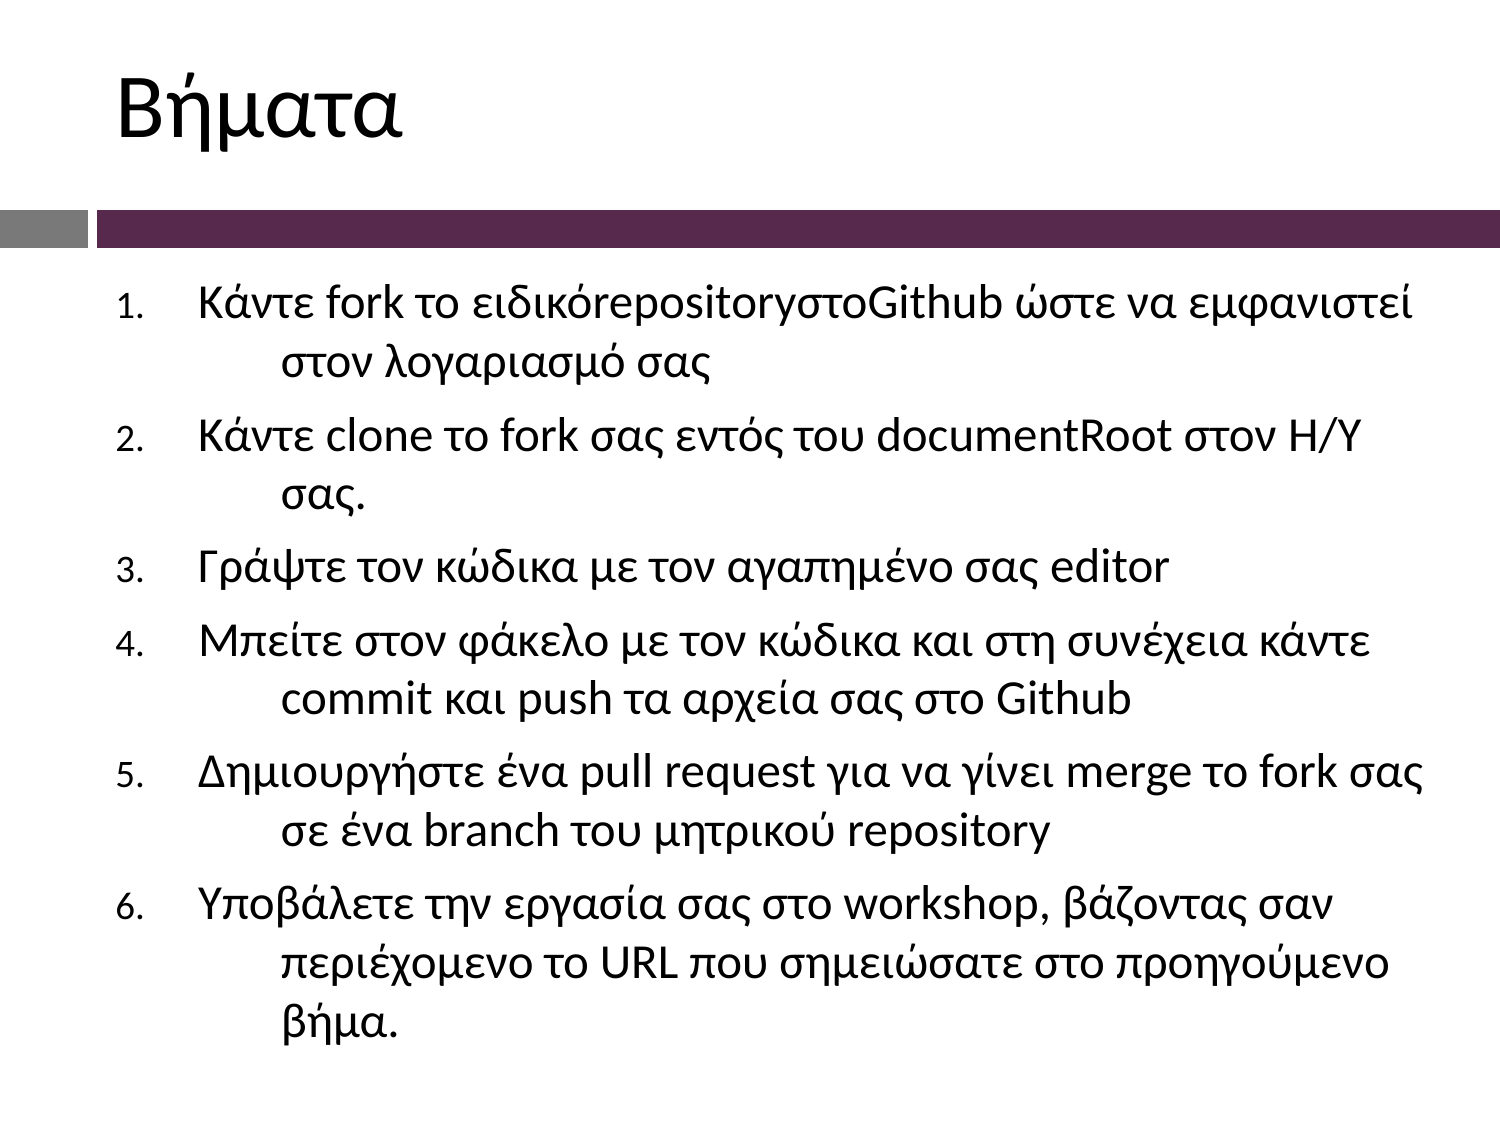

# Βήματα
Κάντε fork το ειδικόrepositoryστοGithub ώστε να εμφανιστεί στον λογαριασμό σας
Κάντε clone το fork σας εντός του documentRoot στον H/Y σας.
Γράψτε τον κώδικα με τον αγαπημένο σας editor
Μπείτε στον φάκελο με τον κώδικα και στη συνέχεια κάντε commit και push τα αρχεία σας στο Github
Δημιουργήστε ένα pull request για να γίνει merge το fork σας σε ένα branch του μητρικού repository
Υποβάλετε την εργασία σας στο workshop, βάζοντας σαν περιέχομενο το URL που σημειώσατε στο προηγούμενο βήμα.